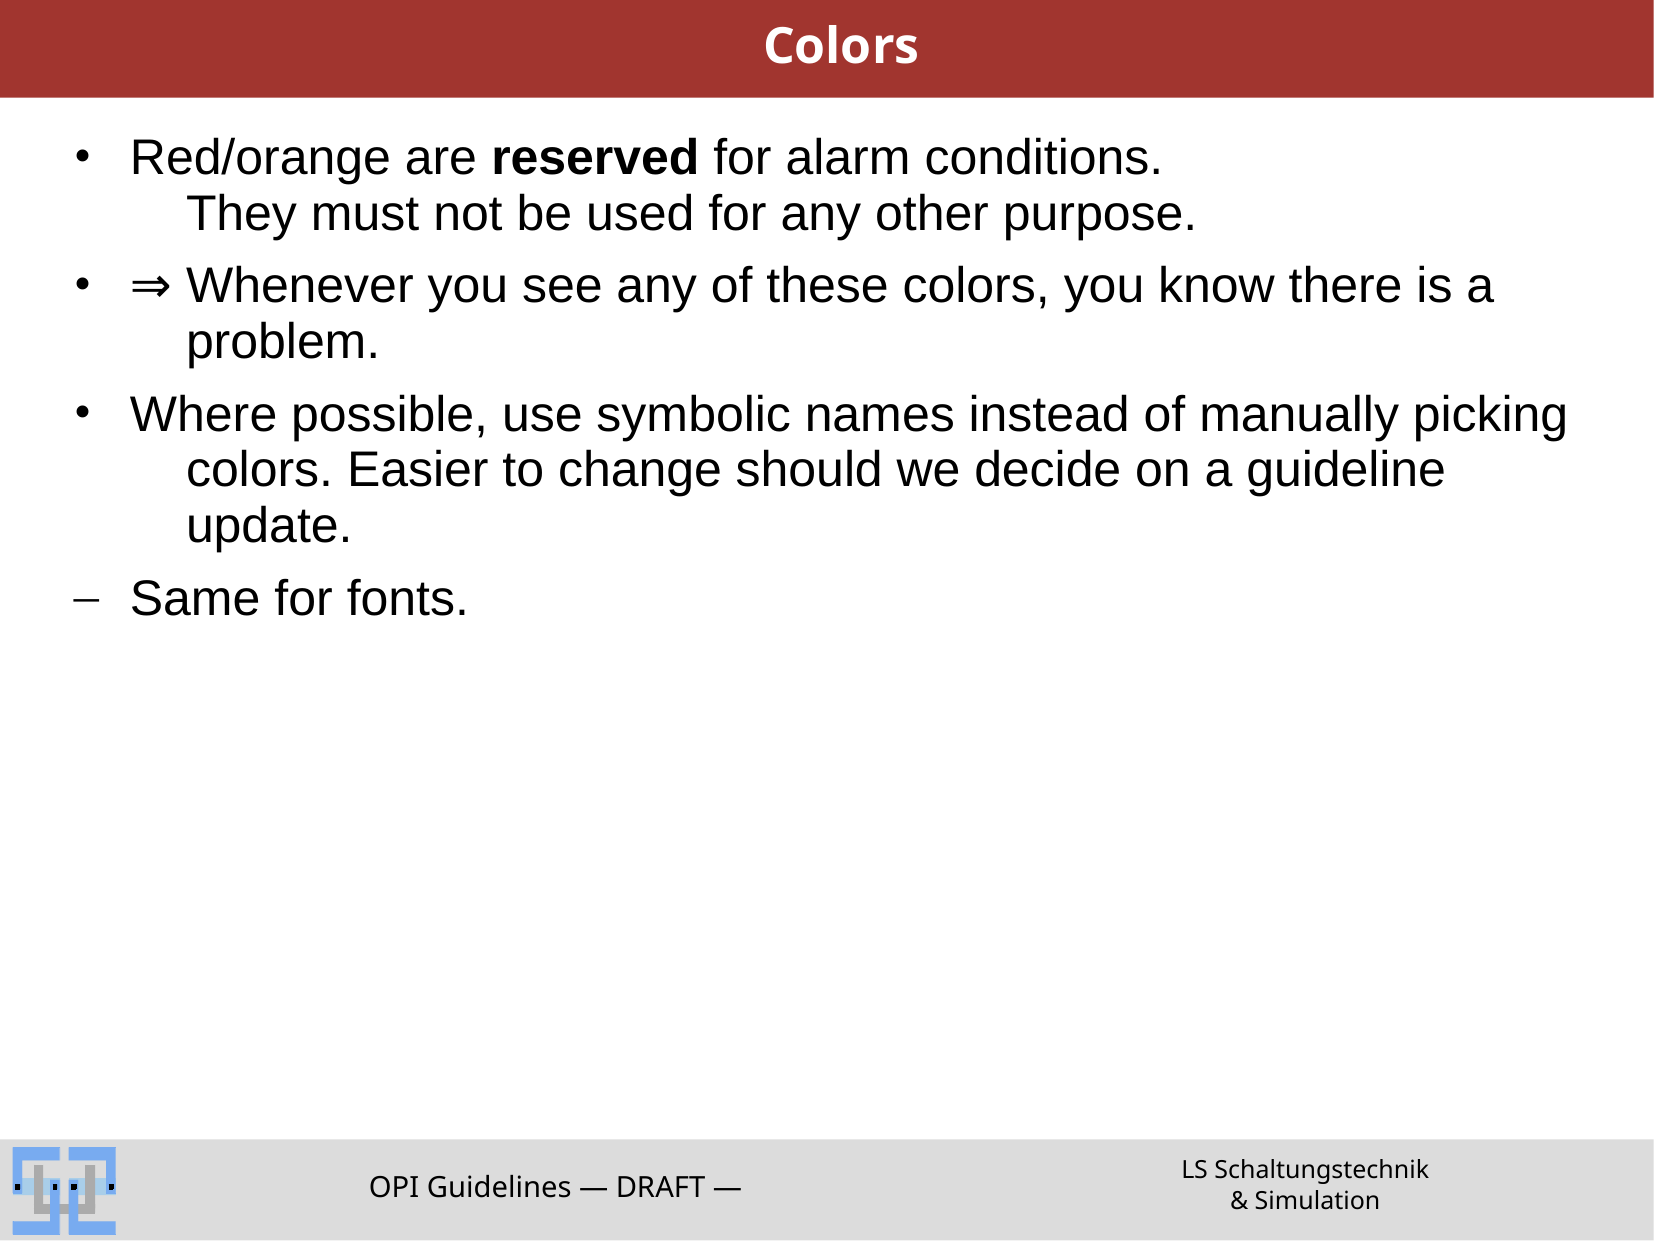

# Colors
Red/orange are reserved for alarm conditions.
They must not be used for any other purpose.
⇒	Whenever you see any of these colors, you know there is a problem.
Where possible, use symbolic names instead of manually picking colors. Easier to change should we decide on a guideline update.
Same for fonts.
OPI Guidelines — DRAFT —